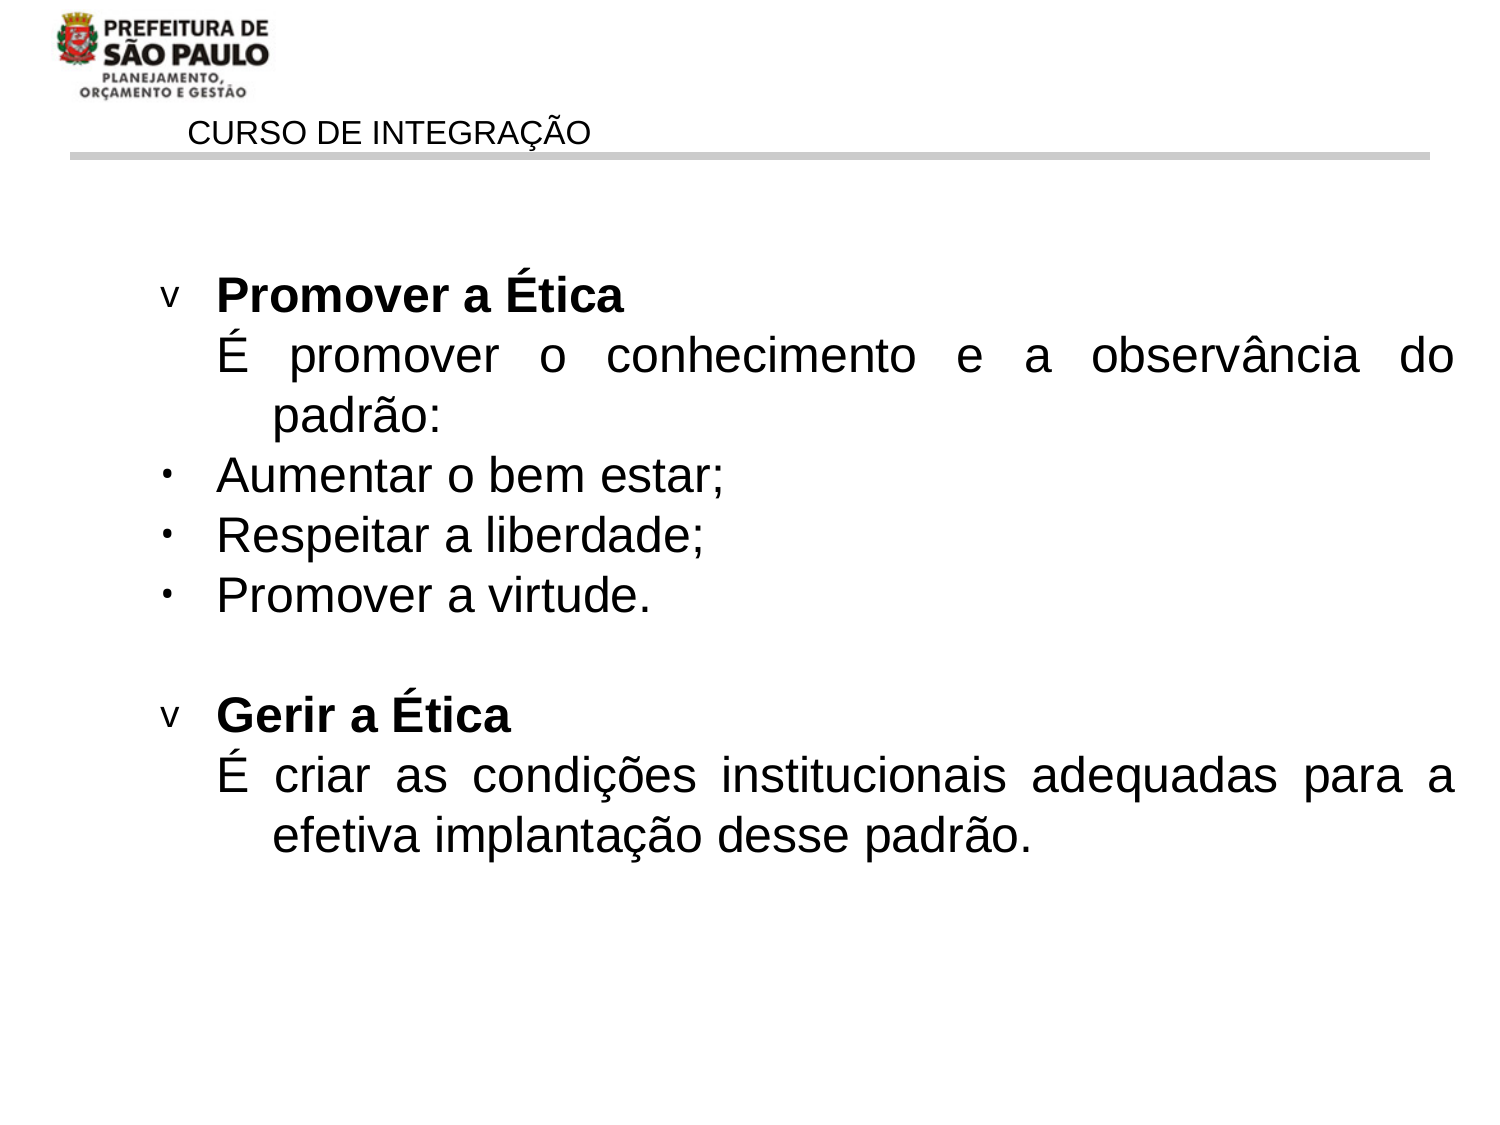

Promover a Ética
É promover o conhecimento e a observância do padrão:
Aumentar o bem estar;
Respeitar a liberdade;
Promover a virtude.
Gerir a Ética
É criar as condições institucionais adequadas para a efetiva implantação desse padrão.